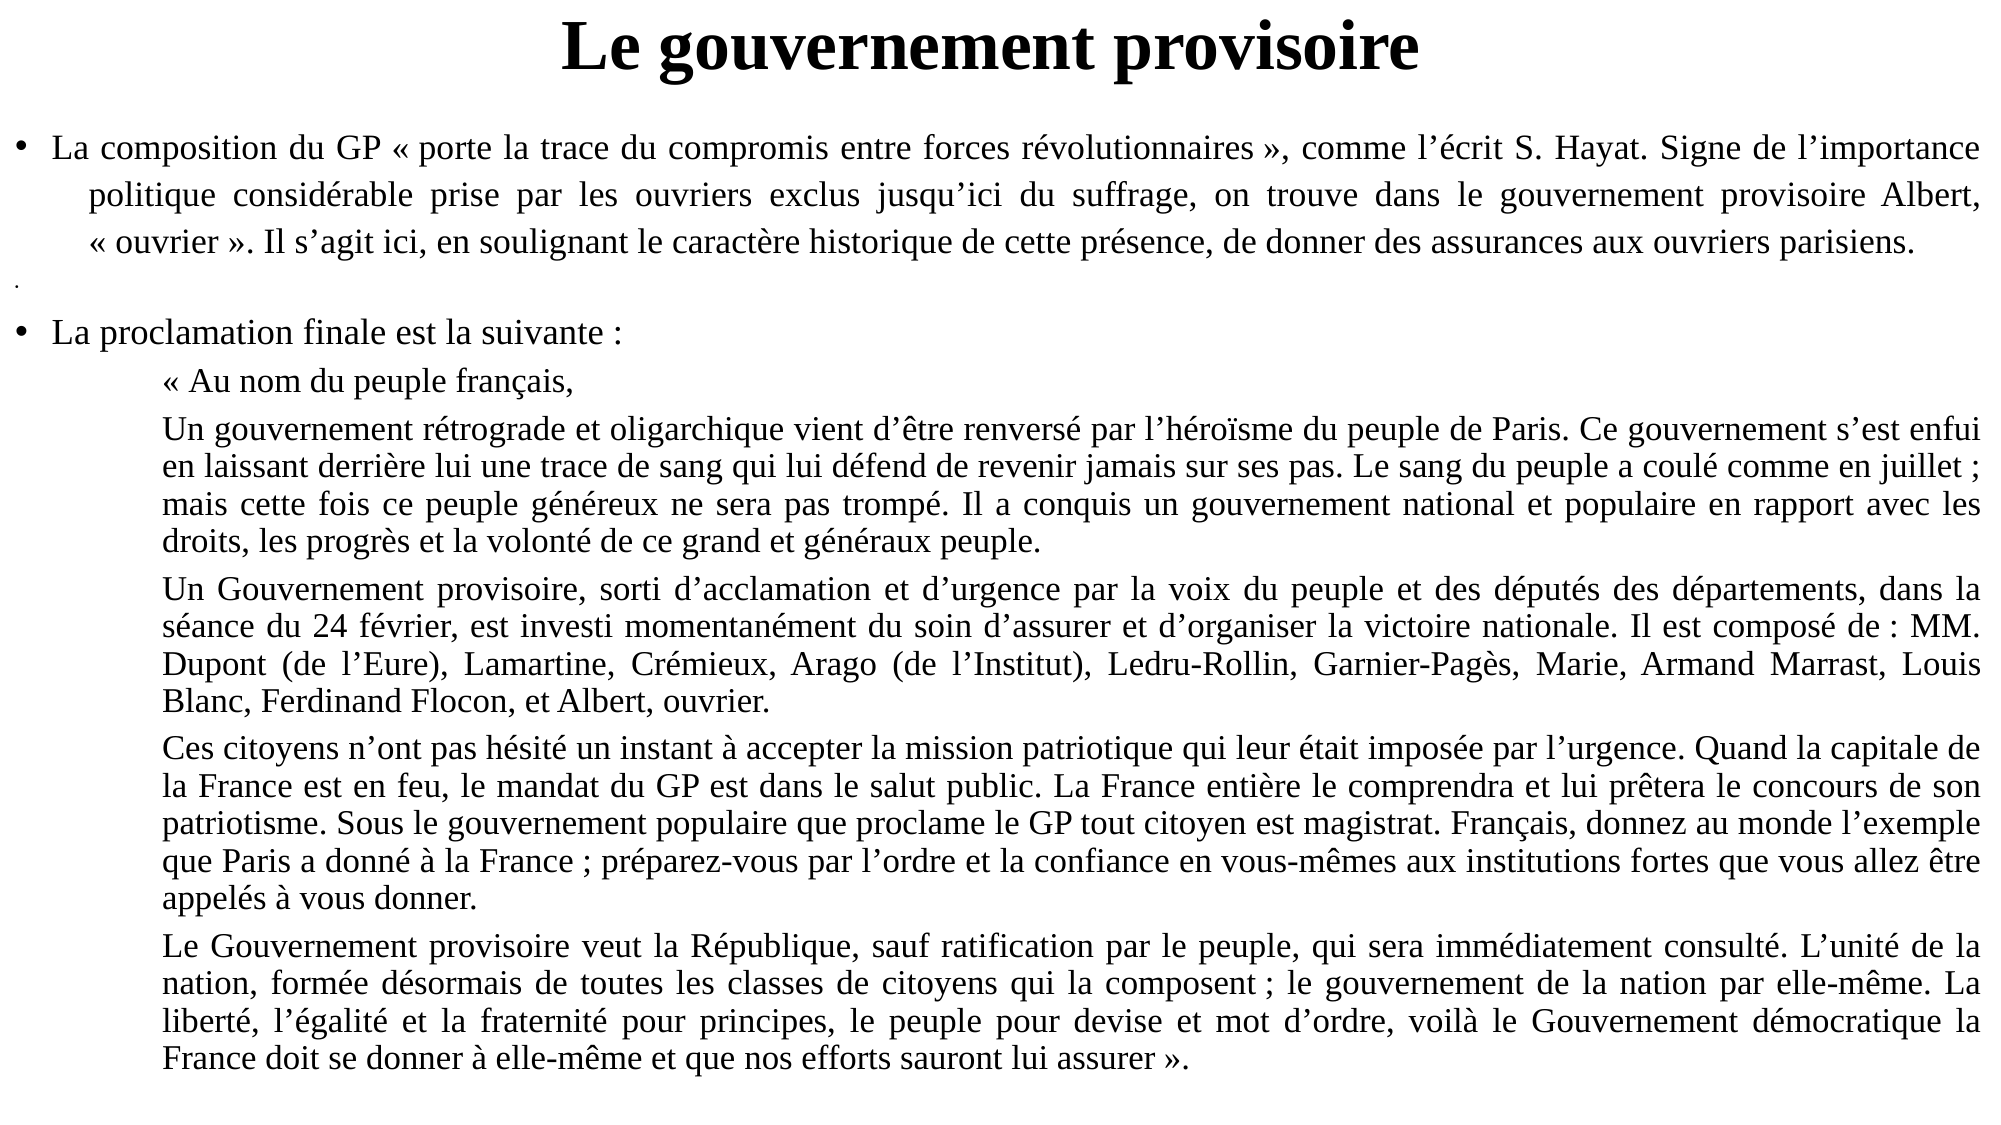

# Le gouvernement provisoire
La composition du GP « porte la trace du compromis entre forces révolutionnaires », comme l’écrit S. Hayat. Signe de l’importance politique considérable prise par les ouvriers exclus jusqu’ici du suffrage, on trouve dans le gouvernement provisoire Albert, « ouvrier ». Il s’agit ici, en soulignant le caractère historique de cette présence, de donner des assurances aux ouvriers parisiens.
La proclamation finale est la suivante :
« Au nom du peuple français,
Un gouvernement rétrograde et oligarchique vient d’être renversé par l’héroïsme du peuple de Paris. Ce gouvernement s’est enfui en laissant derrière lui une trace de sang qui lui défend de revenir jamais sur ses pas. Le sang du peuple a coulé comme en juillet ; mais cette fois ce peuple généreux ne sera pas trompé. Il a conquis un gouvernement national et populaire en rapport avec les droits, les progrès et la volonté de ce grand et généraux peuple.
Un Gouvernement provisoire, sorti d’acclamation et d’urgence par la voix du peuple et des députés des départements, dans la séance du 24 février, est investi momentanément du soin d’assurer et d’organiser la victoire nationale. Il est composé de : MM. Dupont (de l’Eure), Lamartine, Crémieux, Arago (de l’Institut), Ledru-Rollin, Garnier-Pagès, Marie, Armand Marrast, Louis Blanc, Ferdinand Flocon, et Albert, ouvrier.
Ces citoyens n’ont pas hésité un instant à accepter la mission patriotique qui leur était imposée par l’urgence. Quand la capitale de la France est en feu, le mandat du GP est dans le salut public. La France entière le comprendra et lui prêtera le concours de son patriotisme. Sous le gouvernement populaire que proclame le GP tout citoyen est magistrat. Français, donnez au monde l’exemple que Paris a donné à la France ; préparez-vous par l’ordre et la confiance en vous-mêmes aux institutions fortes que vous allez être appelés à vous donner.
Le Gouvernement provisoire veut la République, sauf ratification par le peuple, qui sera immédiatement consulté. L’unité de la nation, formée désormais de toutes les classes de citoyens qui la composent ; le gouvernement de la nation par elle-même. La liberté, l’égalité et la fraternité pour principes, le peuple pour devise et mot d’ordre, voilà le Gouvernement démocratique la France doit se donner à elle-même et que nos efforts sauront lui assurer ».